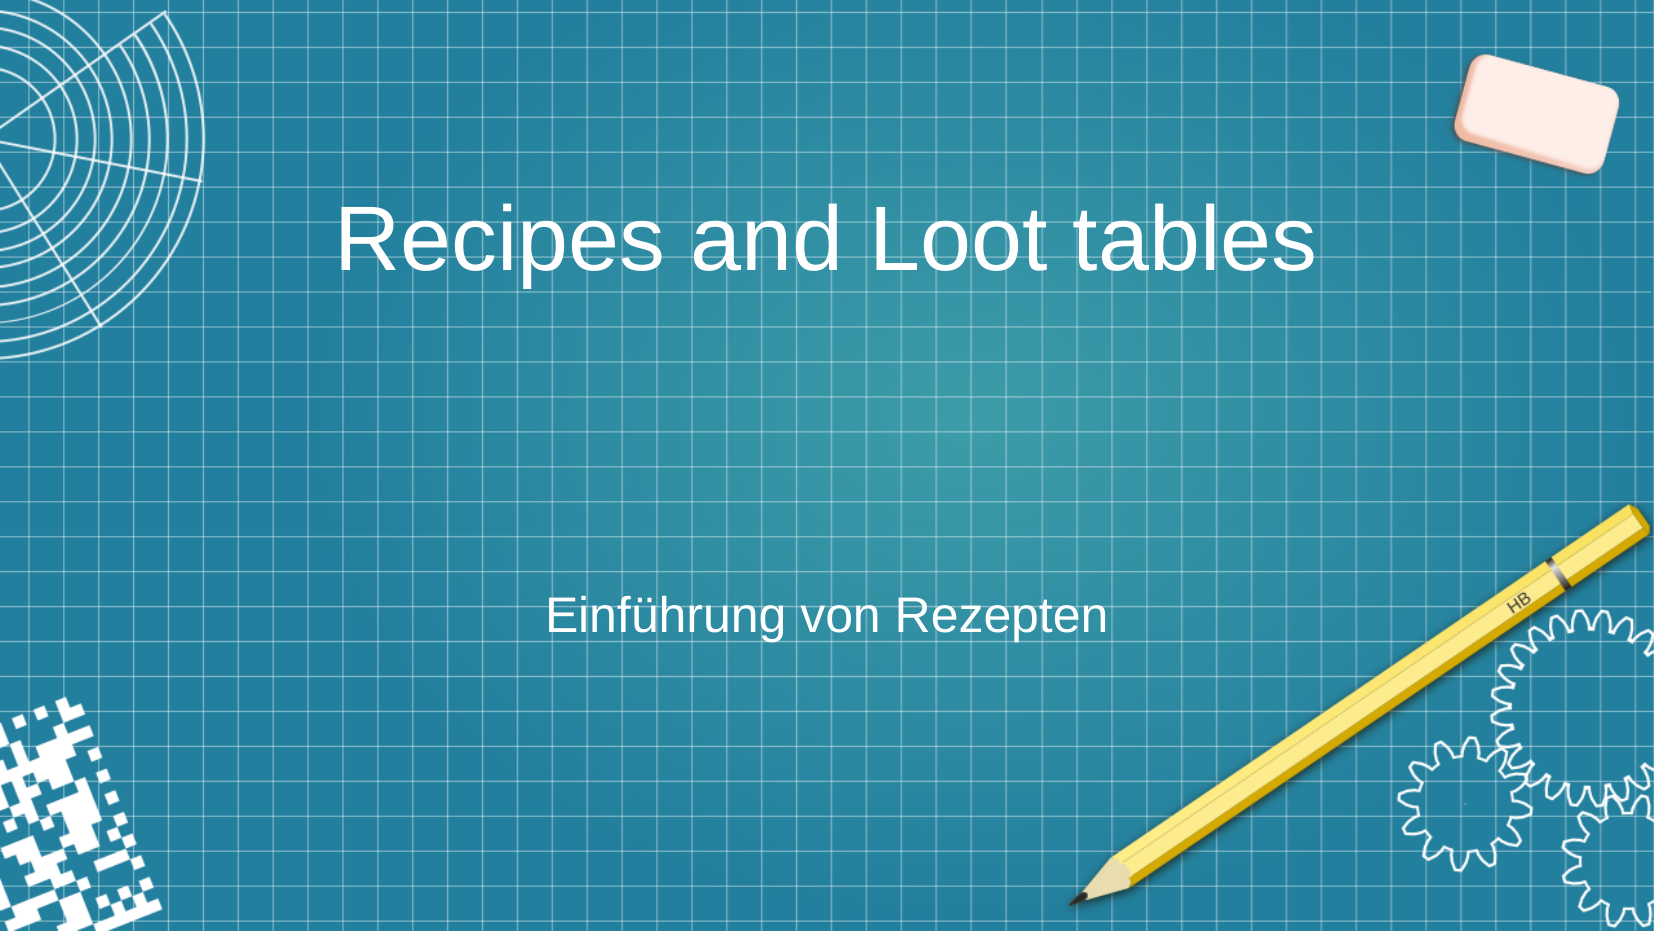

# Recipes and Loot tables
Einführung von Rezepten